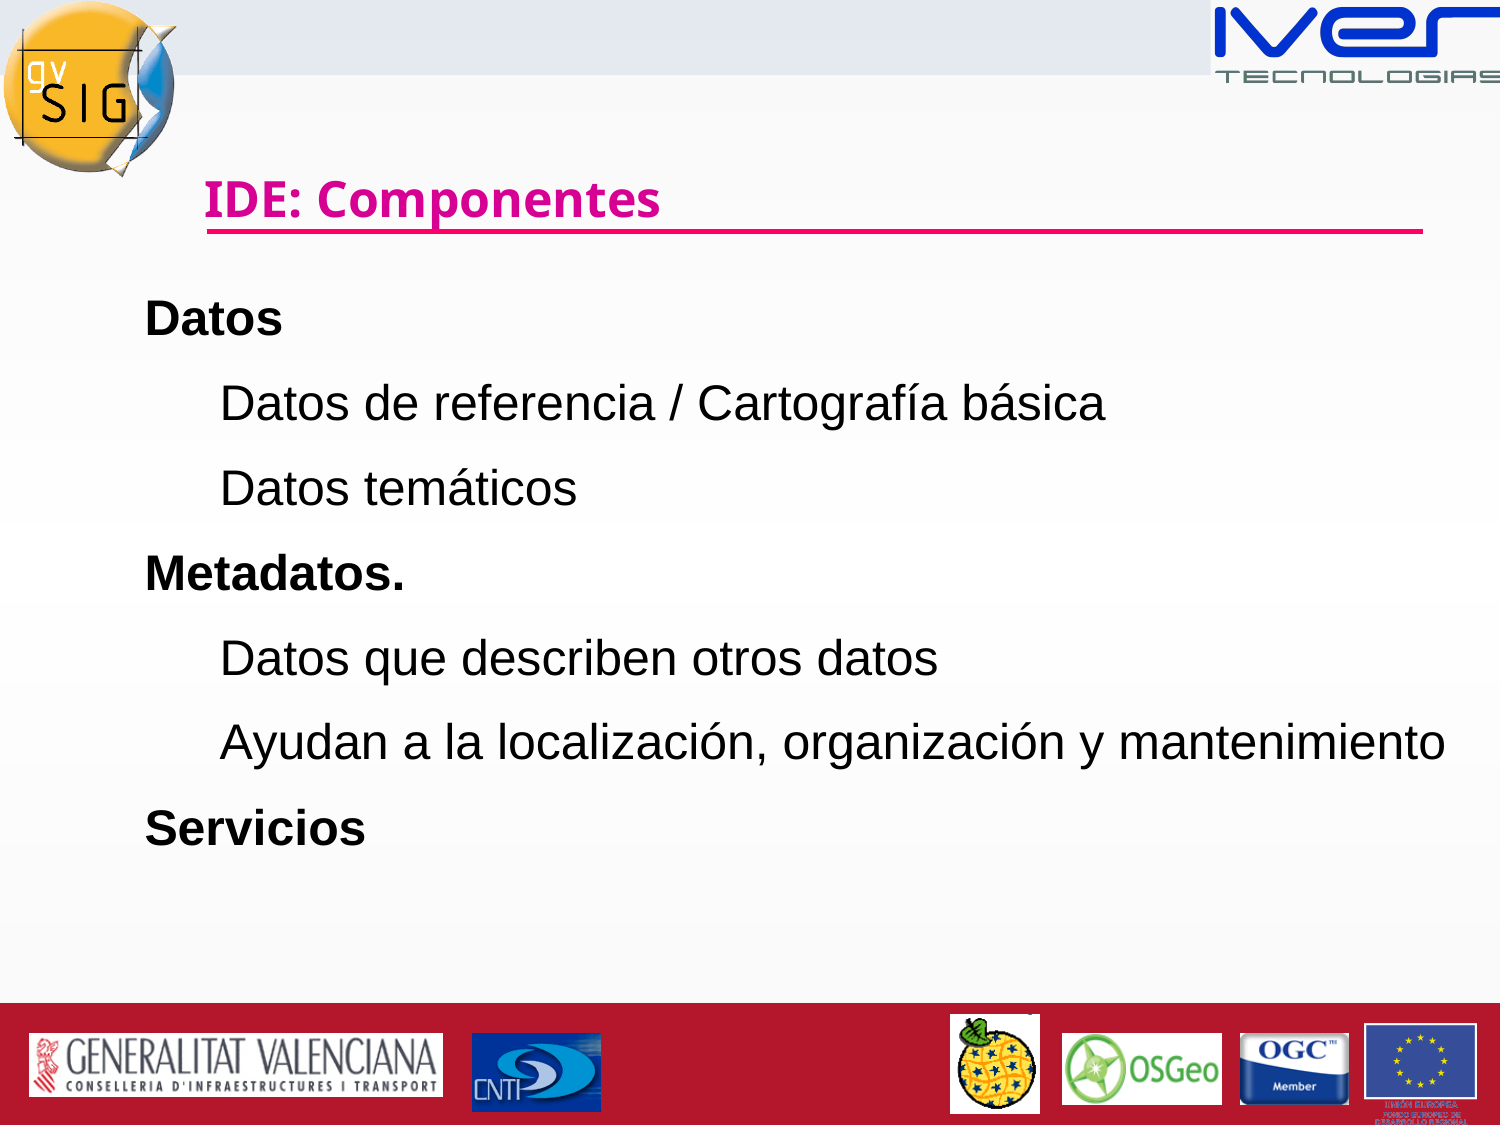

IDE: Componentes
Datos
Datos de referencia / Cartografía básica
Datos temáticos
Metadatos.
Datos que describen otros datos
Ayudan a la localización, organización y mantenimiento
Servicios